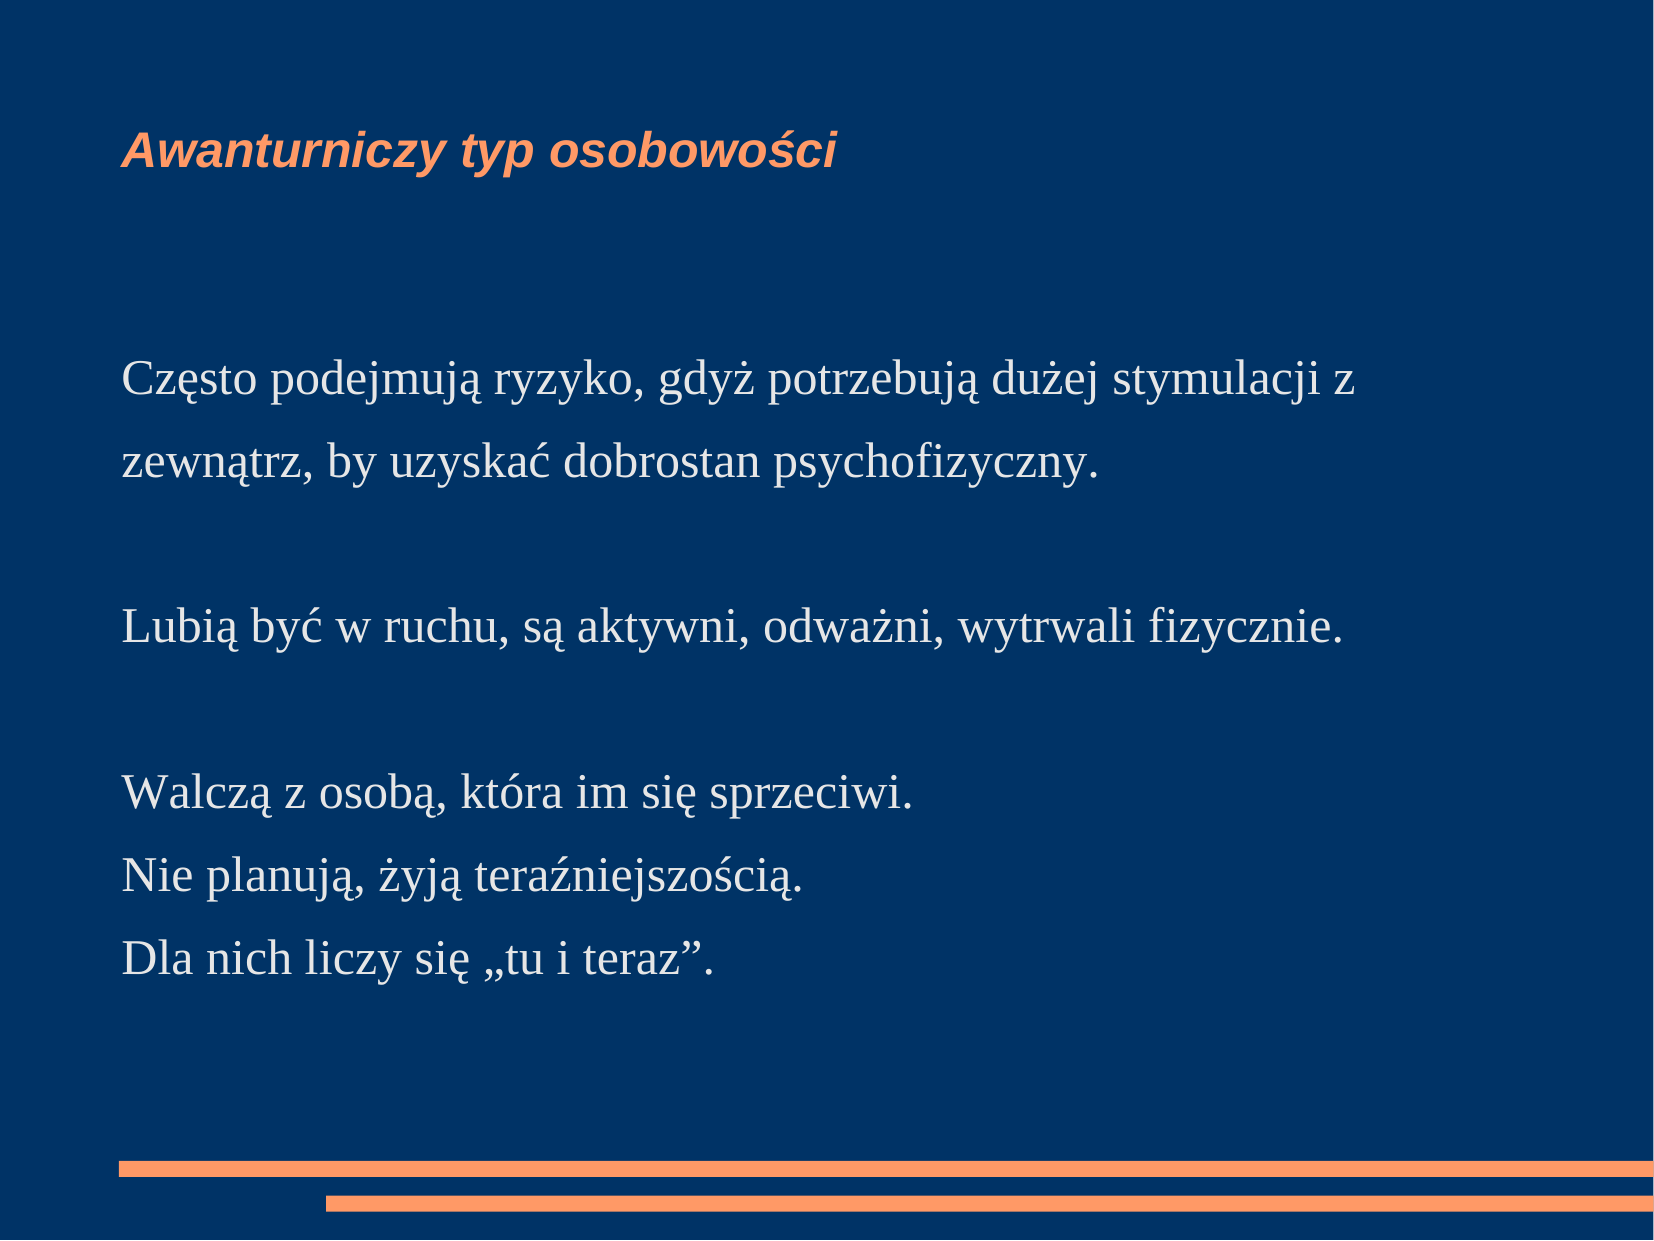

# Awanturniczy typ osobowości
Często podejmują ryzyko, gdyż potrzebują dużej stymulacji z zewnątrz, by uzyskać dobrostan psychofizyczny.
Lubią być w ruchu, są aktywni, odważni, wytrwali fizycznie.
Walczą z osobą, która im się sprzeciwi.
Nie planują, żyją teraźniejszością.
Dla nich liczy się „tu i teraz”.